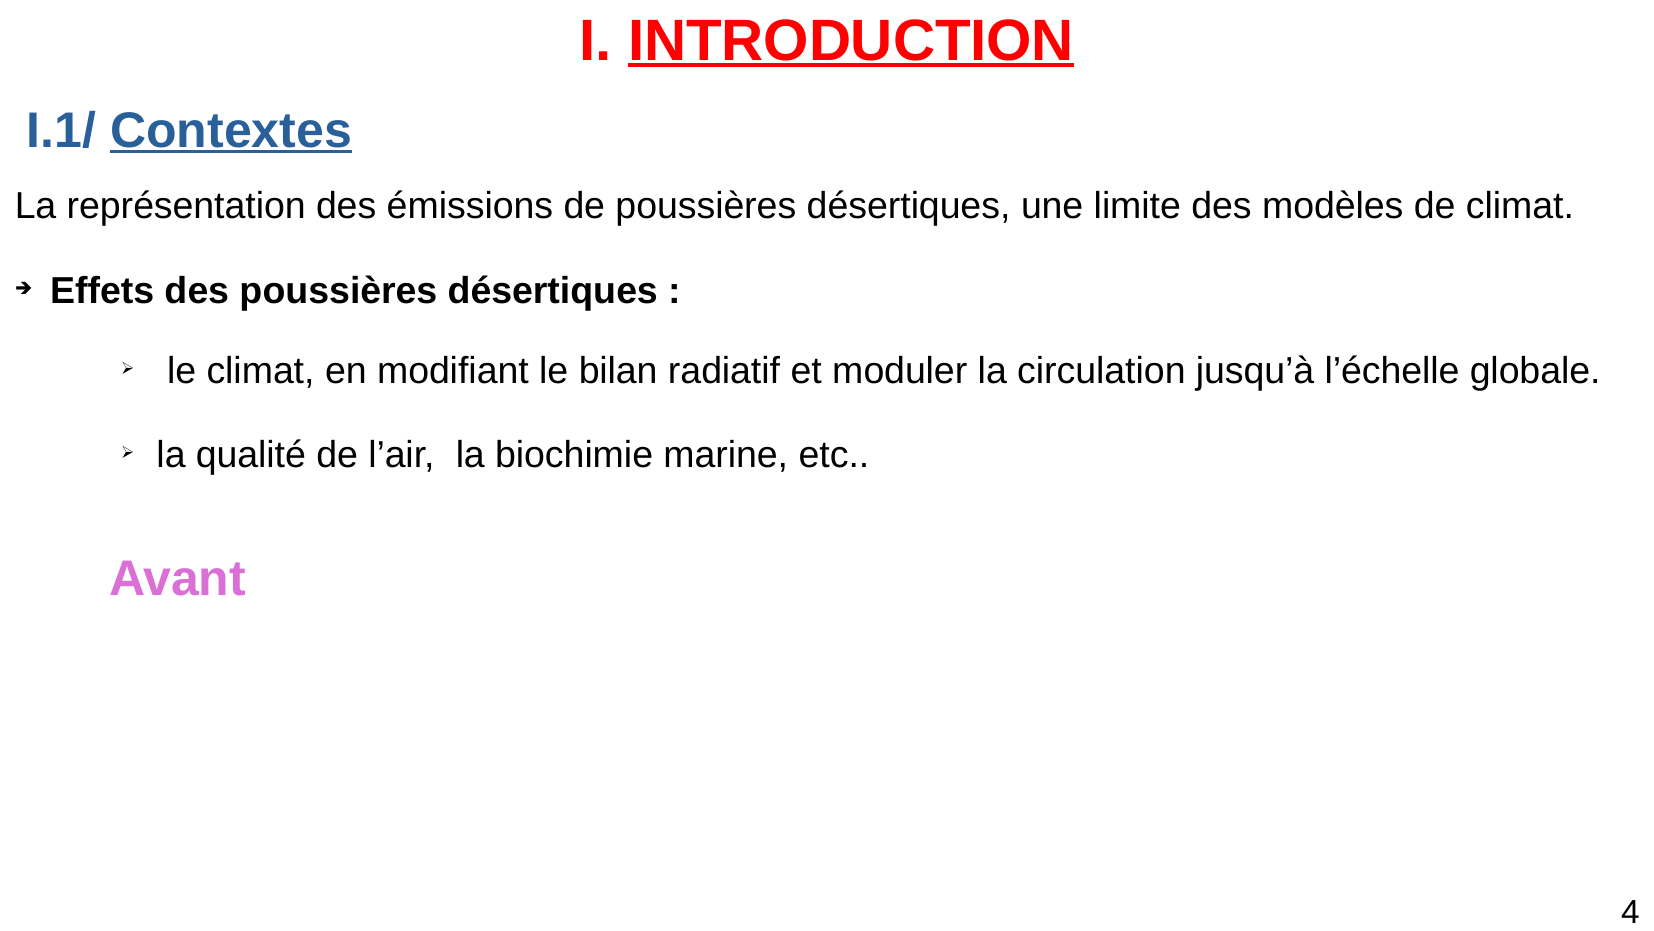

I. INTRODUCTION
I.1/ Contextes
La représentation des émissions de poussières désertiques, une limite des modèles de climat.
Effets des poussières désertiques :
 le climat, en modifiant le bilan radiatif et moduler la circulation jusqu’à l’échelle globale.
la qualité de l’air, la biochimie marine, etc..
Avant
4